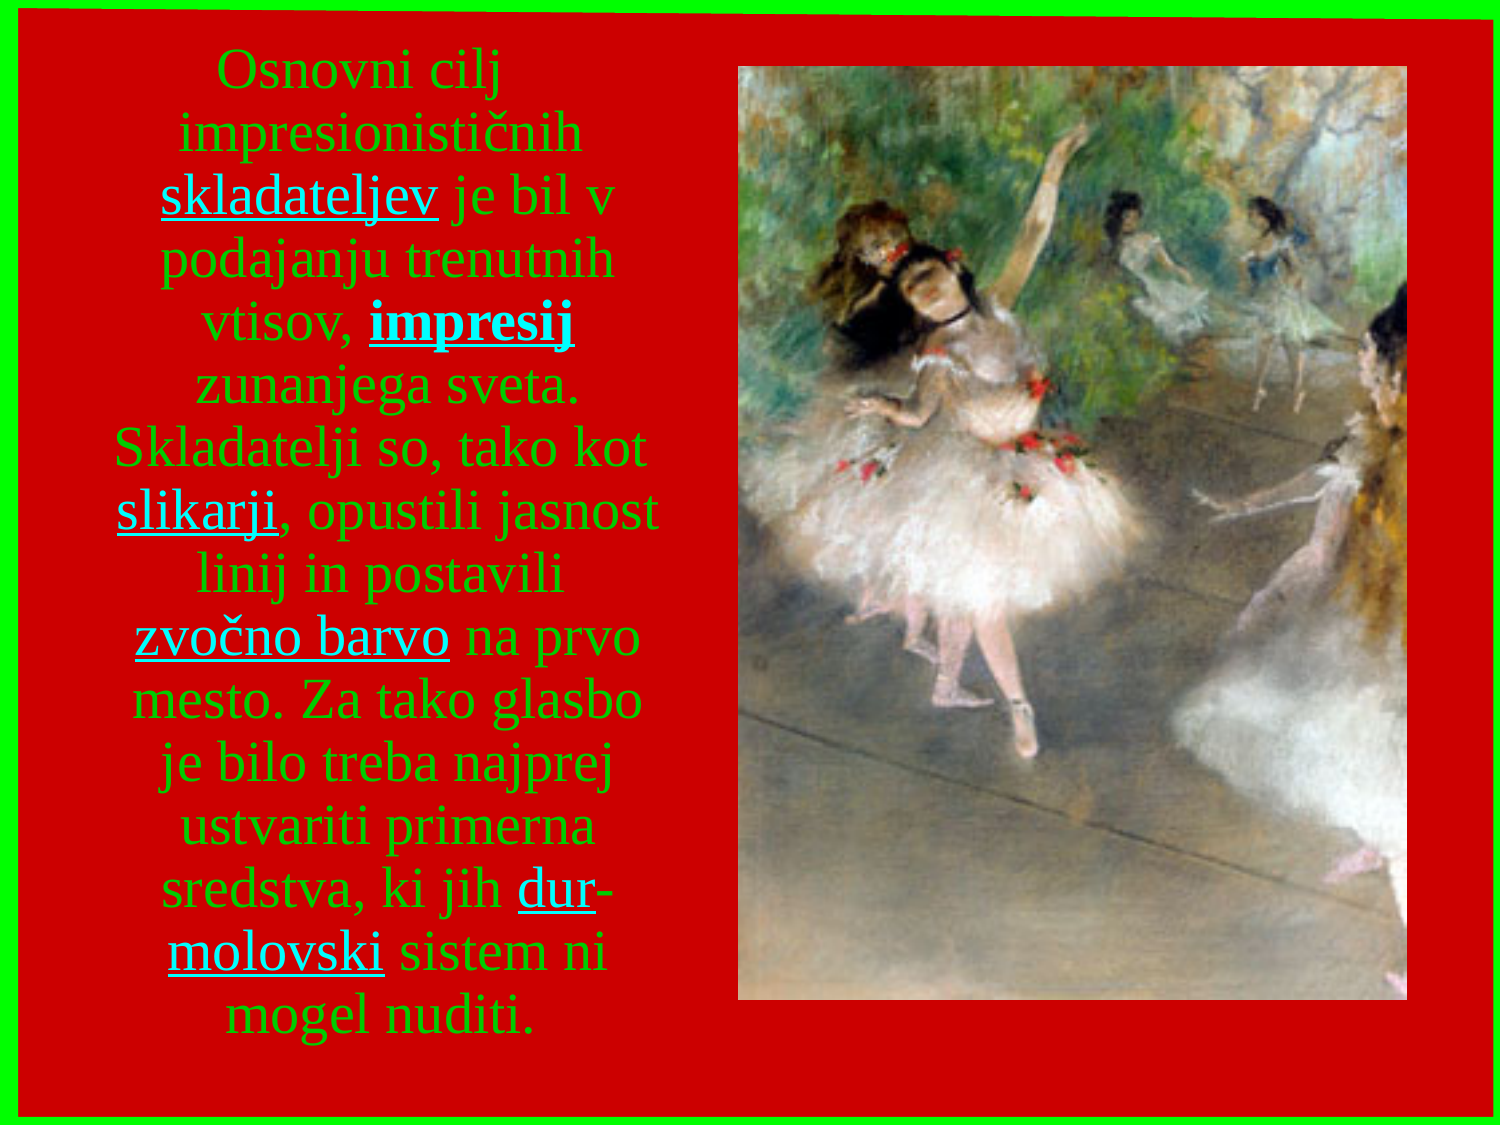

# Osnovni cilj impresionističnih skladateljev je bil v podajanju trenutnih vtisov, impresij zunanjega sveta. Skladatelji so, tako kot slikarji, opustili jasnost linij in postavili zvočno barvo na prvo mesto. Za tako glasbo je bilo treba najprej ustvariti primerna sredstva, ki jih dur-molovski sistem ni mogel nuditi.